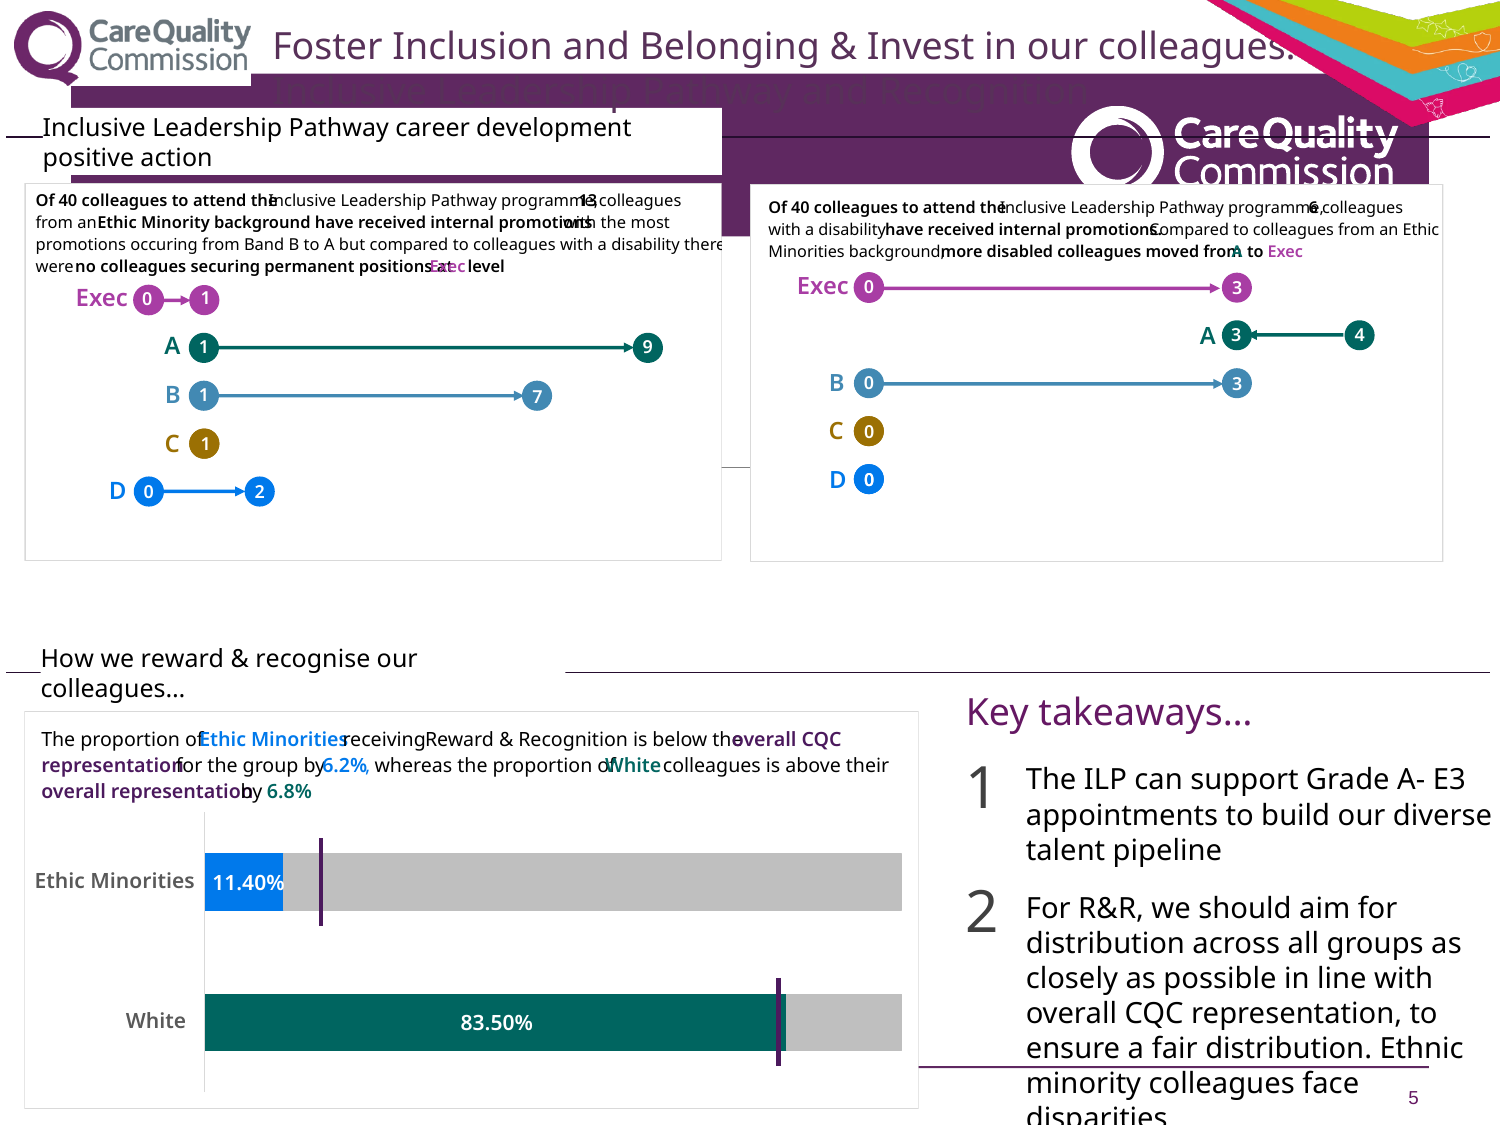

Foster Inclusion and Belonging & Invest in our colleagues: Inclusive Leadership Pathway and Recognition
# Inclusive Leadership Pathway career development positive action
How we reward & recognise our colleagues…
Key takeaways…
1
The ILP can support Grade A- E3 appointments to build our diverse talent pipeline
2
For R&R, we should aim for distribution across all groups as closely as possible in line with overall CQC representation, to ensure a fair distribution. Ethnic minority colleagues face disparities